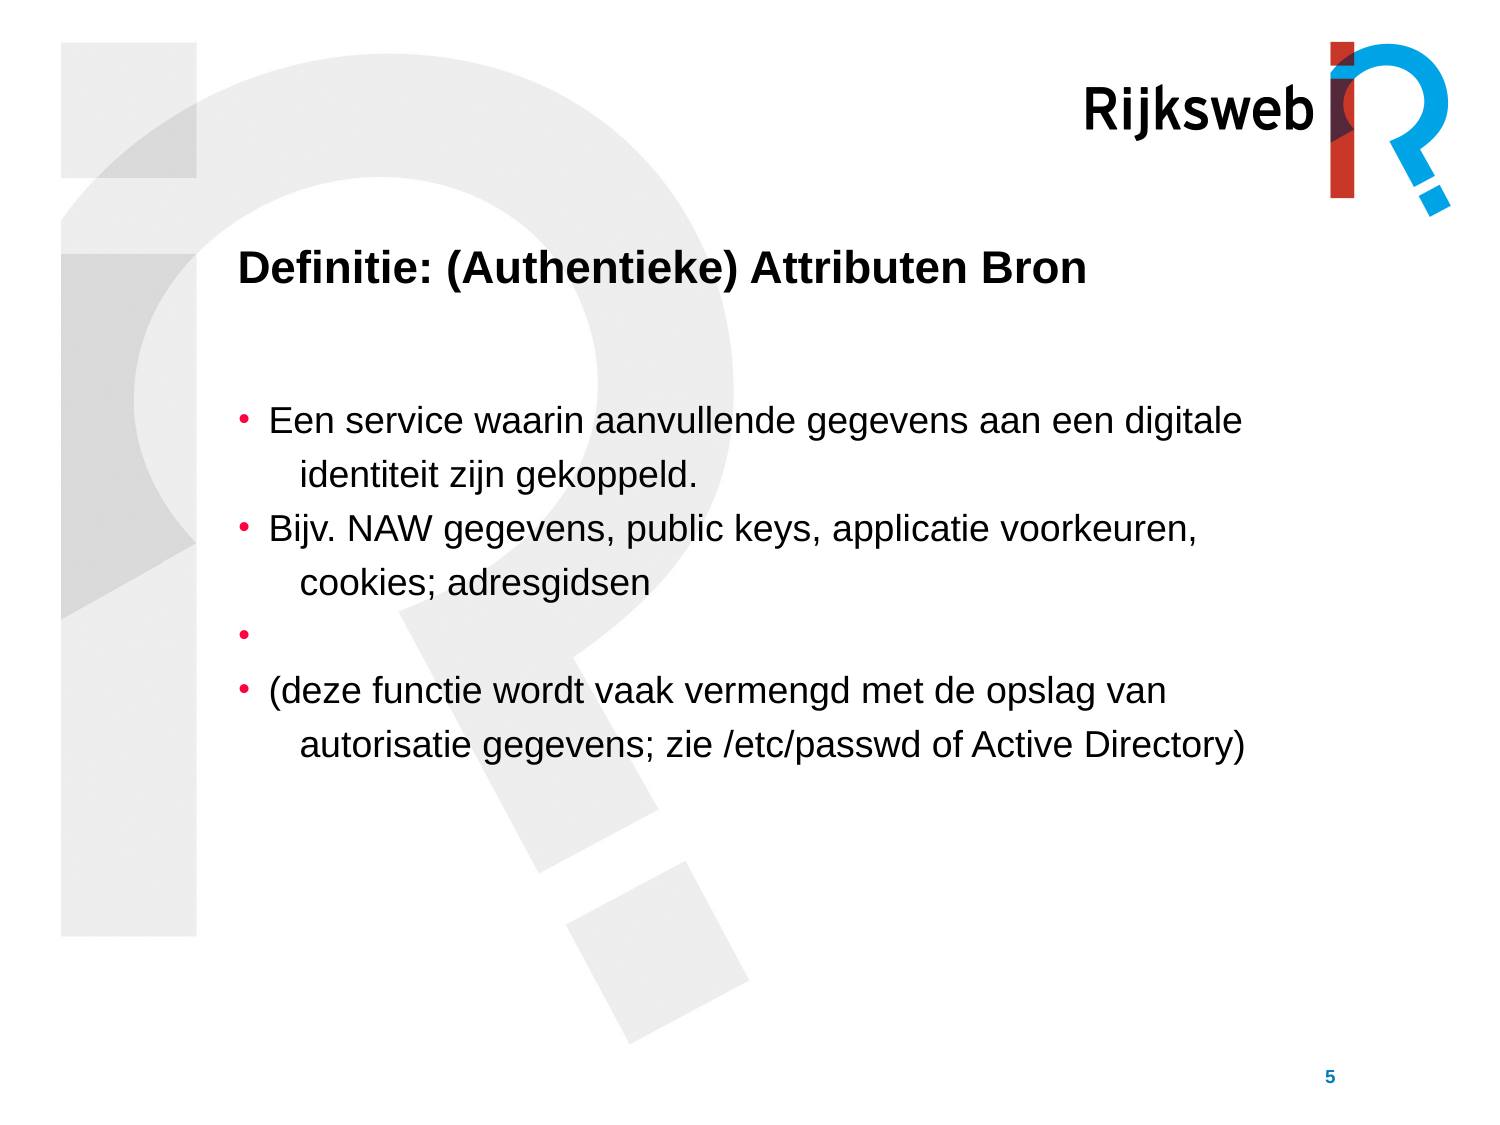

# Definitie: (Authentieke) Attributen Bron
Een service waarin aanvullende gegevens aan een digitale identiteit zijn gekoppeld.
Bijv. NAW gegevens, public keys, applicatie voorkeuren, cookies; adresgidsen
(deze functie wordt vaak vermengd met de opslag van autorisatie gegevens; zie /etc/passwd of Active Directory)
4